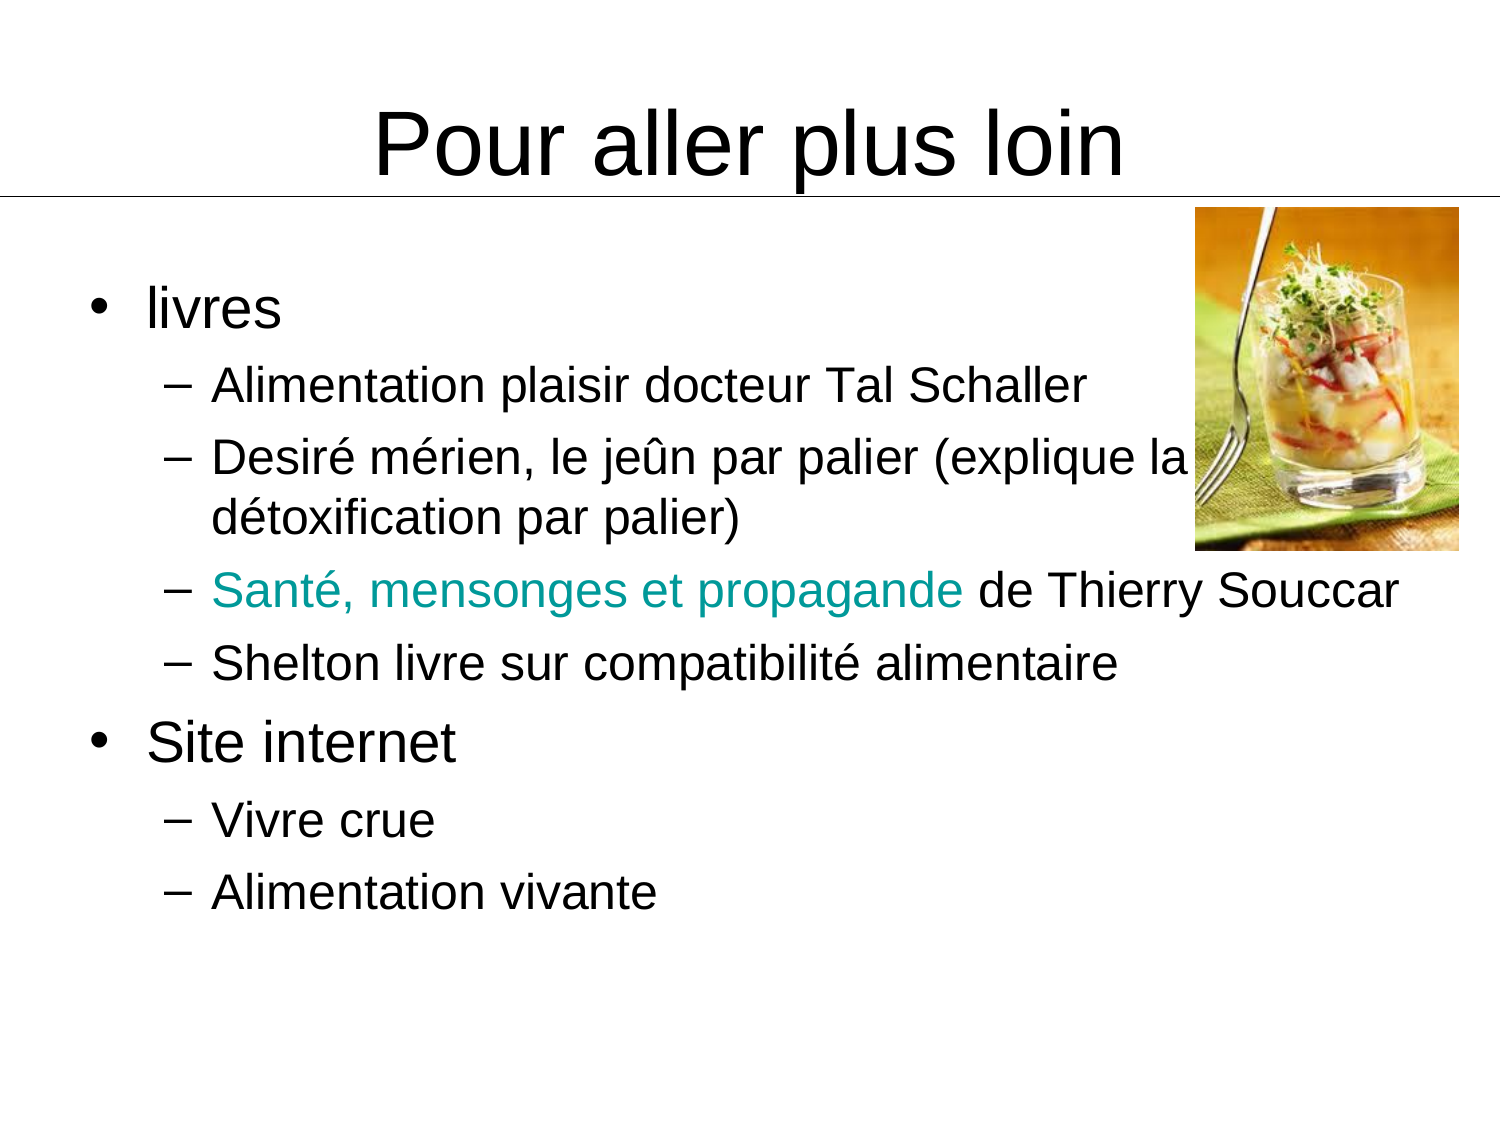

# Pour aller plus loin
livres
Alimentation plaisir docteur Tal Schaller
Desiré mérien, le jeûn par palier (explique la détoxification par palier)
Santé, mensonges et propagande de Thierry Souccar
Shelton livre sur compatibilité alimentaire
Site internet
Vivre crue
Alimentation vivante